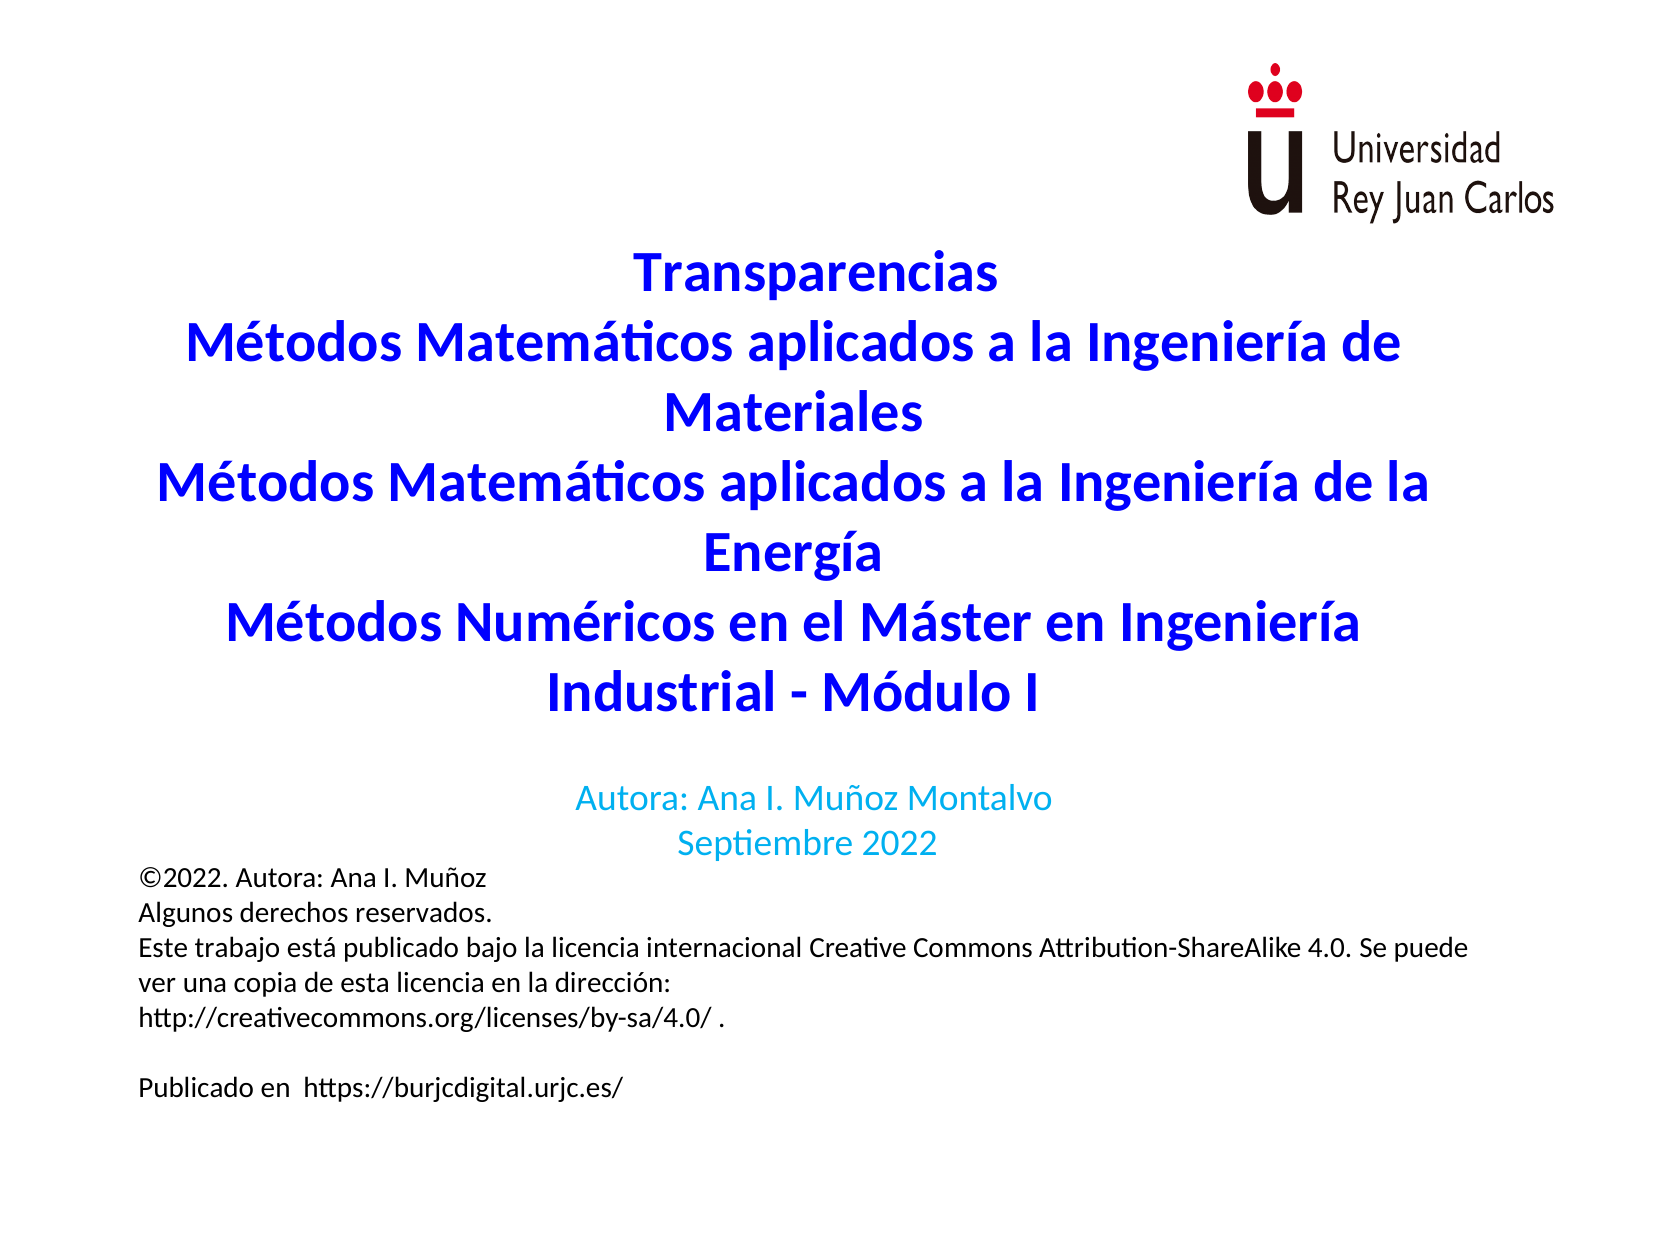

Transparencias
Métodos Matemáticos aplicados a la Ingeniería de Materiales
Métodos Matemáticos aplicados a la Ingeniería de la Energía
Métodos Numéricos en el Máster en Ingeniería Industrial - Módulo I
 Autora: Ana I. Muñoz Montalvo
 Septiembre 2022
©2022. Autora: Ana I. Muñoz
Algunos derechos reservados.
Este trabajo está publicado bajo la licencia internacional Creative Commons Attribution-ShareAlike 4.0. Se puede ver una copia de esta licencia en la dirección:
http://creativecommons.org/licenses/by-sa/4.0/ .
Publicado en https://burjcdigital.urjc.es/